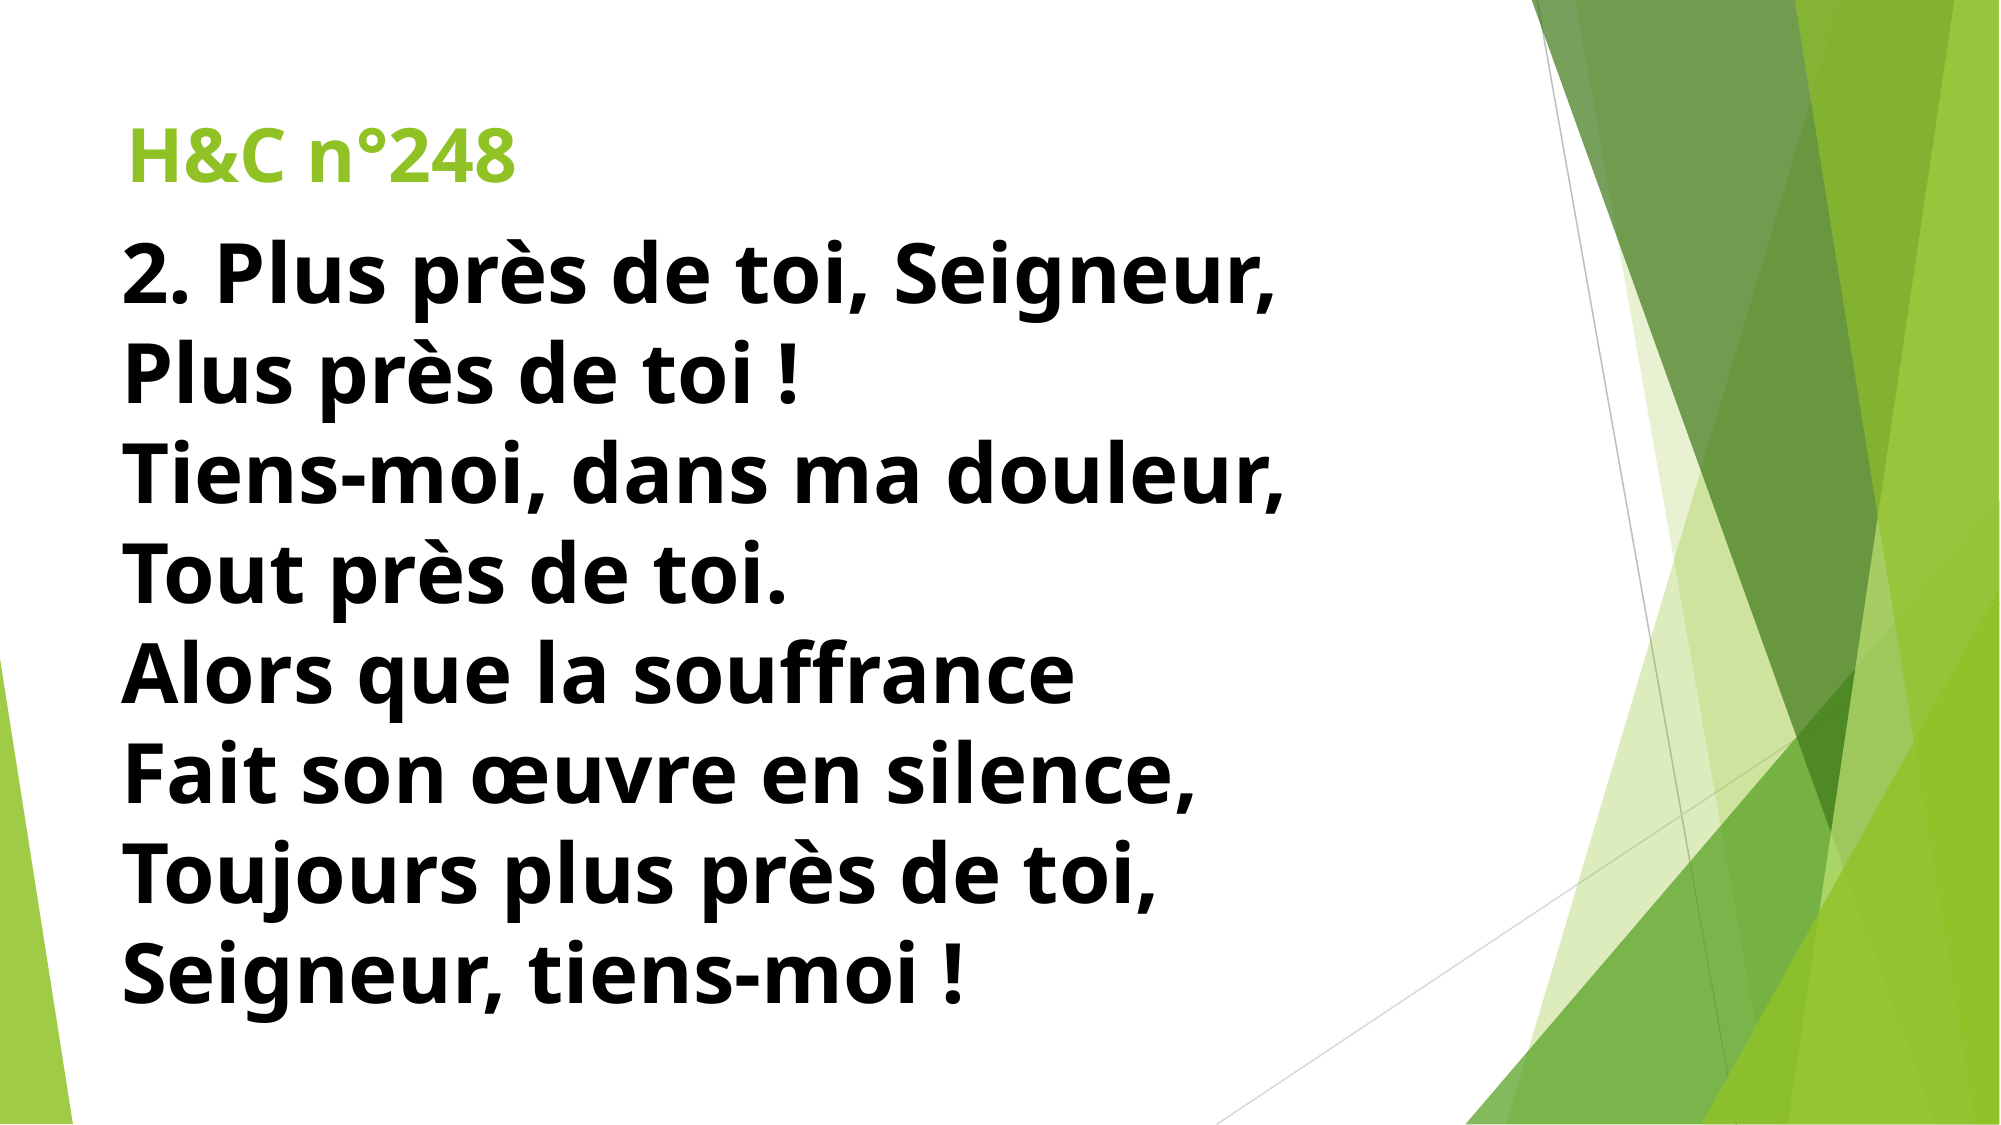

H&C n°248
2. Plus près de toi, Seigneur,
Plus près de toi !
Tiens-moi, dans ma douleur,
Tout près de toi.
Alors que la souffrance
Fait son œuvre en silence,
Toujours plus près de toi,
Seigneur, tiens-moi !